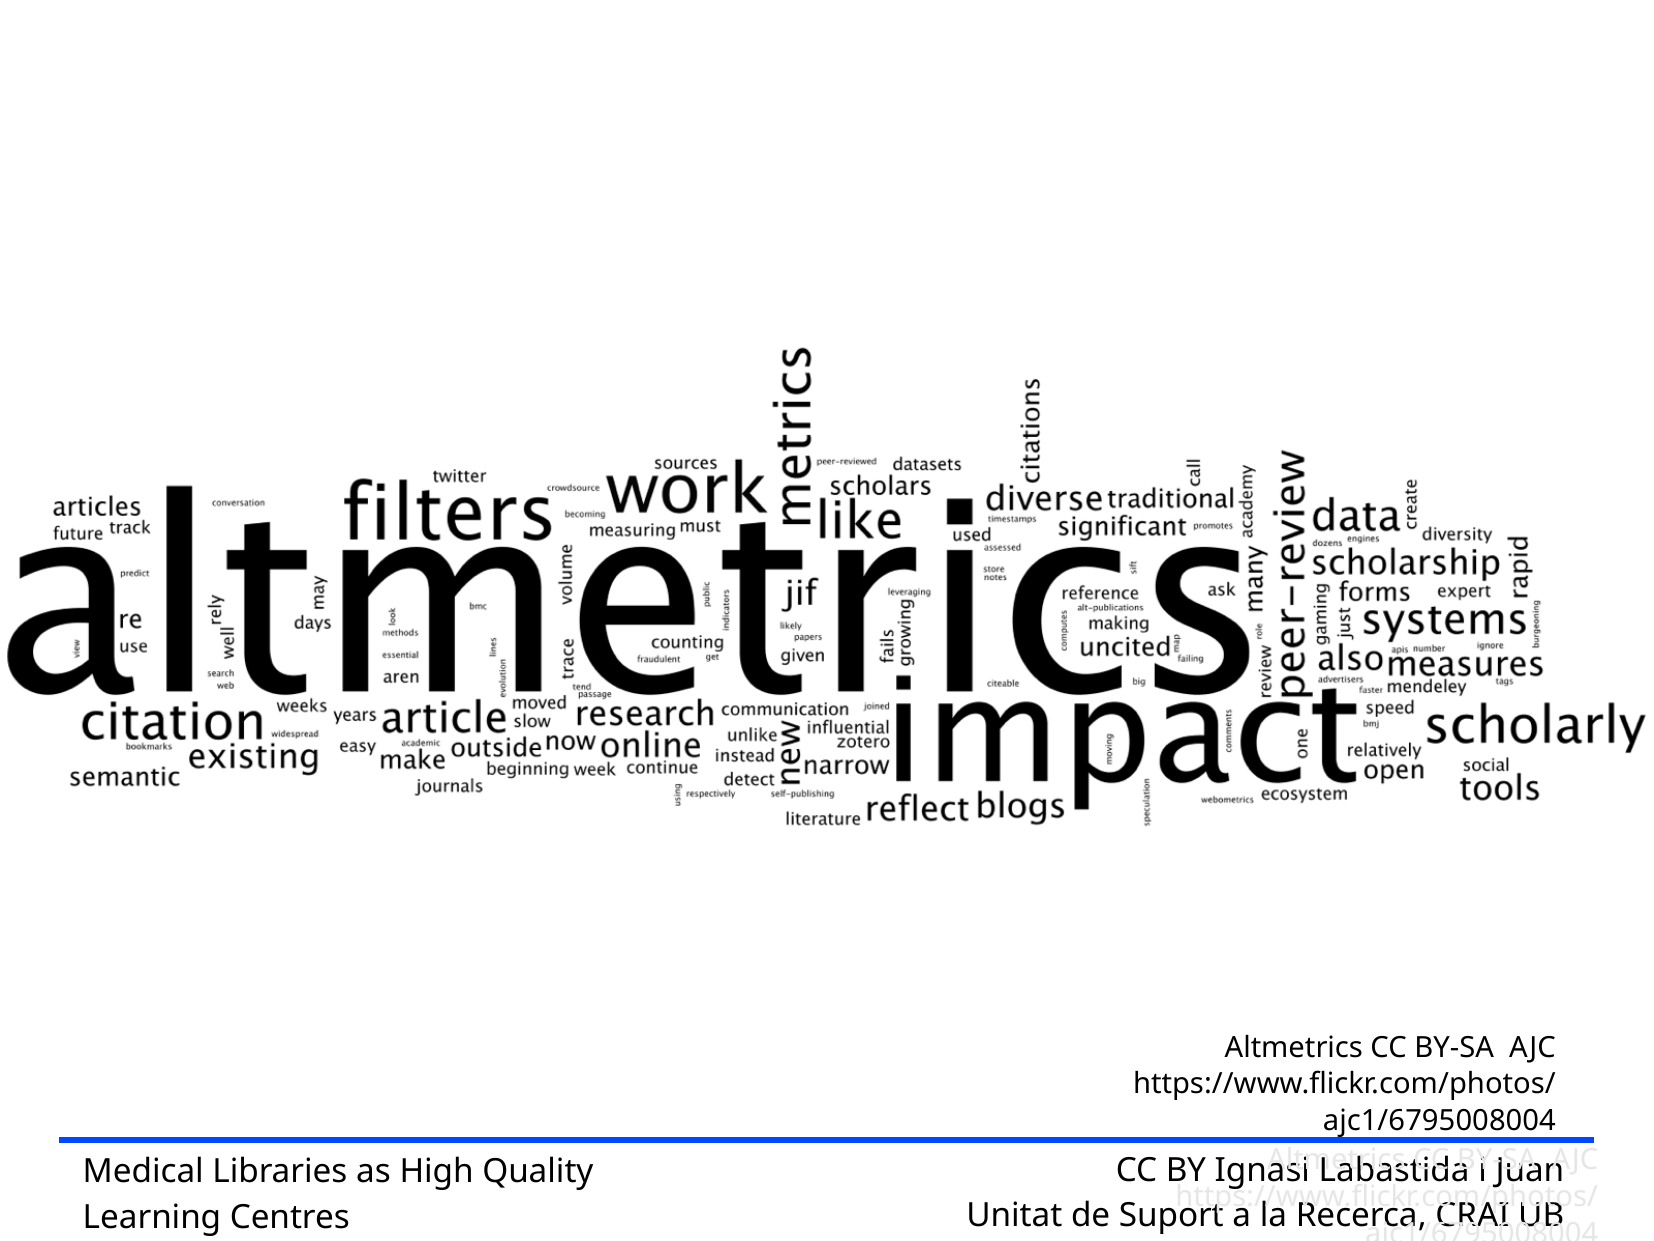

Altmetrics CC BY-SA AJC
https://www.flickr.com/photos/ajc1/6795008004
Altmetrics CC BY-SA AJC
https://www.flickr.com/photos/ajc1/6795008004